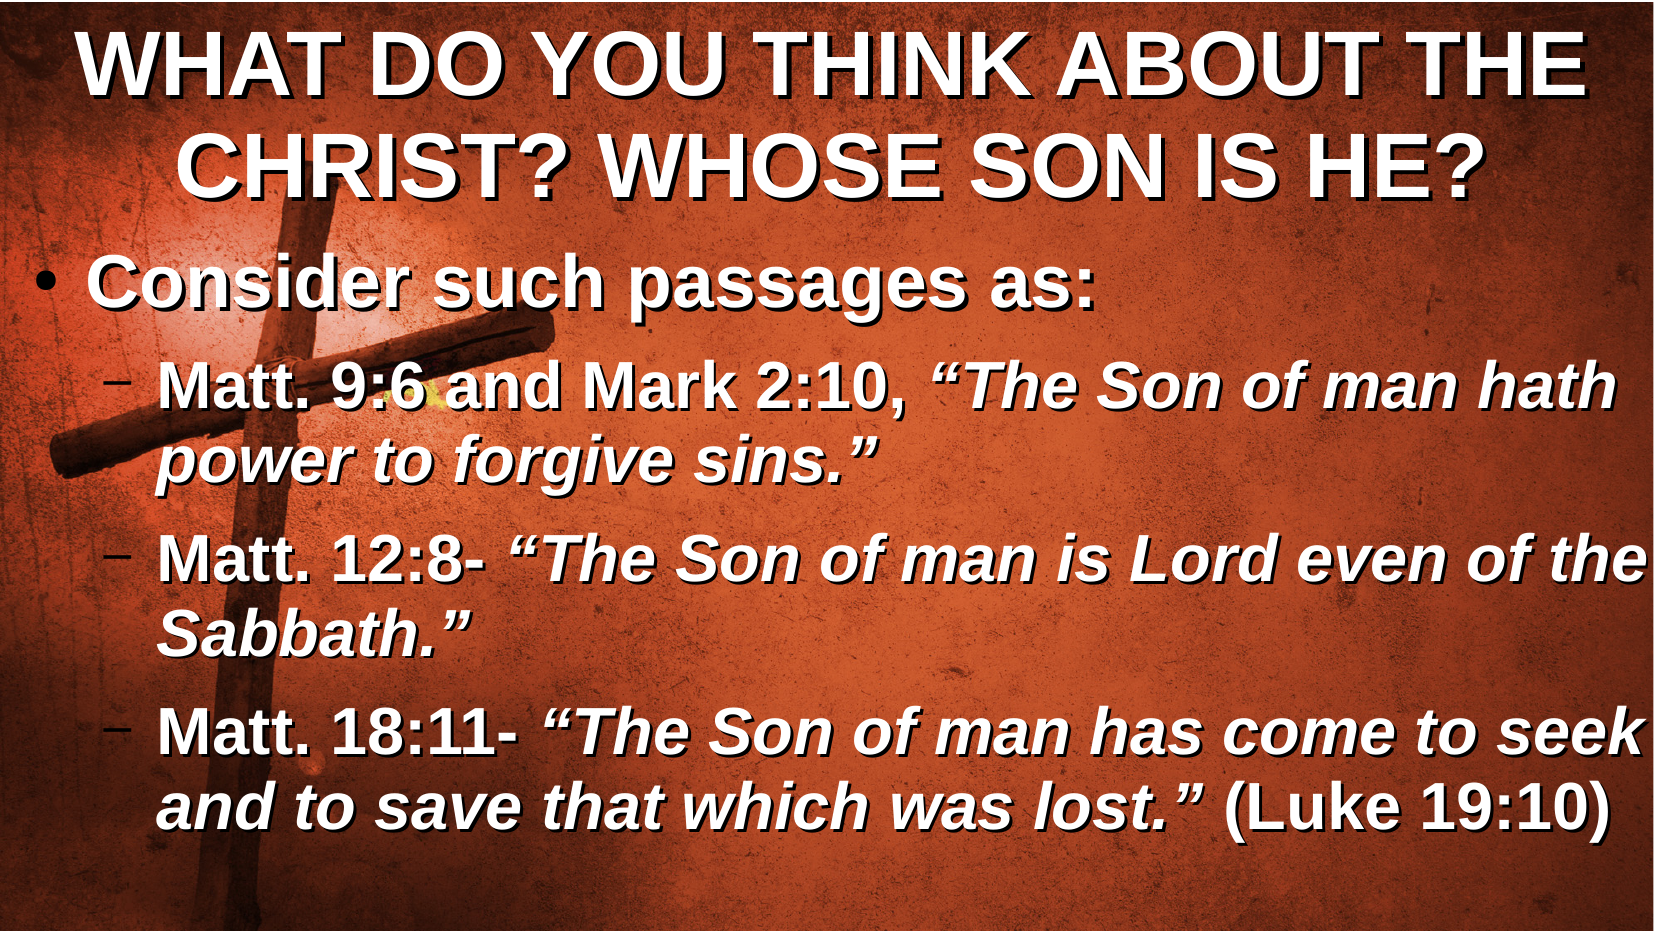

# WHAT DO YOU THINK ABOUT THE CHRIST? WHOSE SON IS HE?
Consider such passages as:
Matt. 9:6 and Mark 2:10, “The Son of man hath power to forgive sins.”
Matt. 12:8- “The Son of man is Lord even of the Sabbath.”
Matt. 18:11- “The Son of man has come to seek and to save that which was lost.” (Luke 19:10)